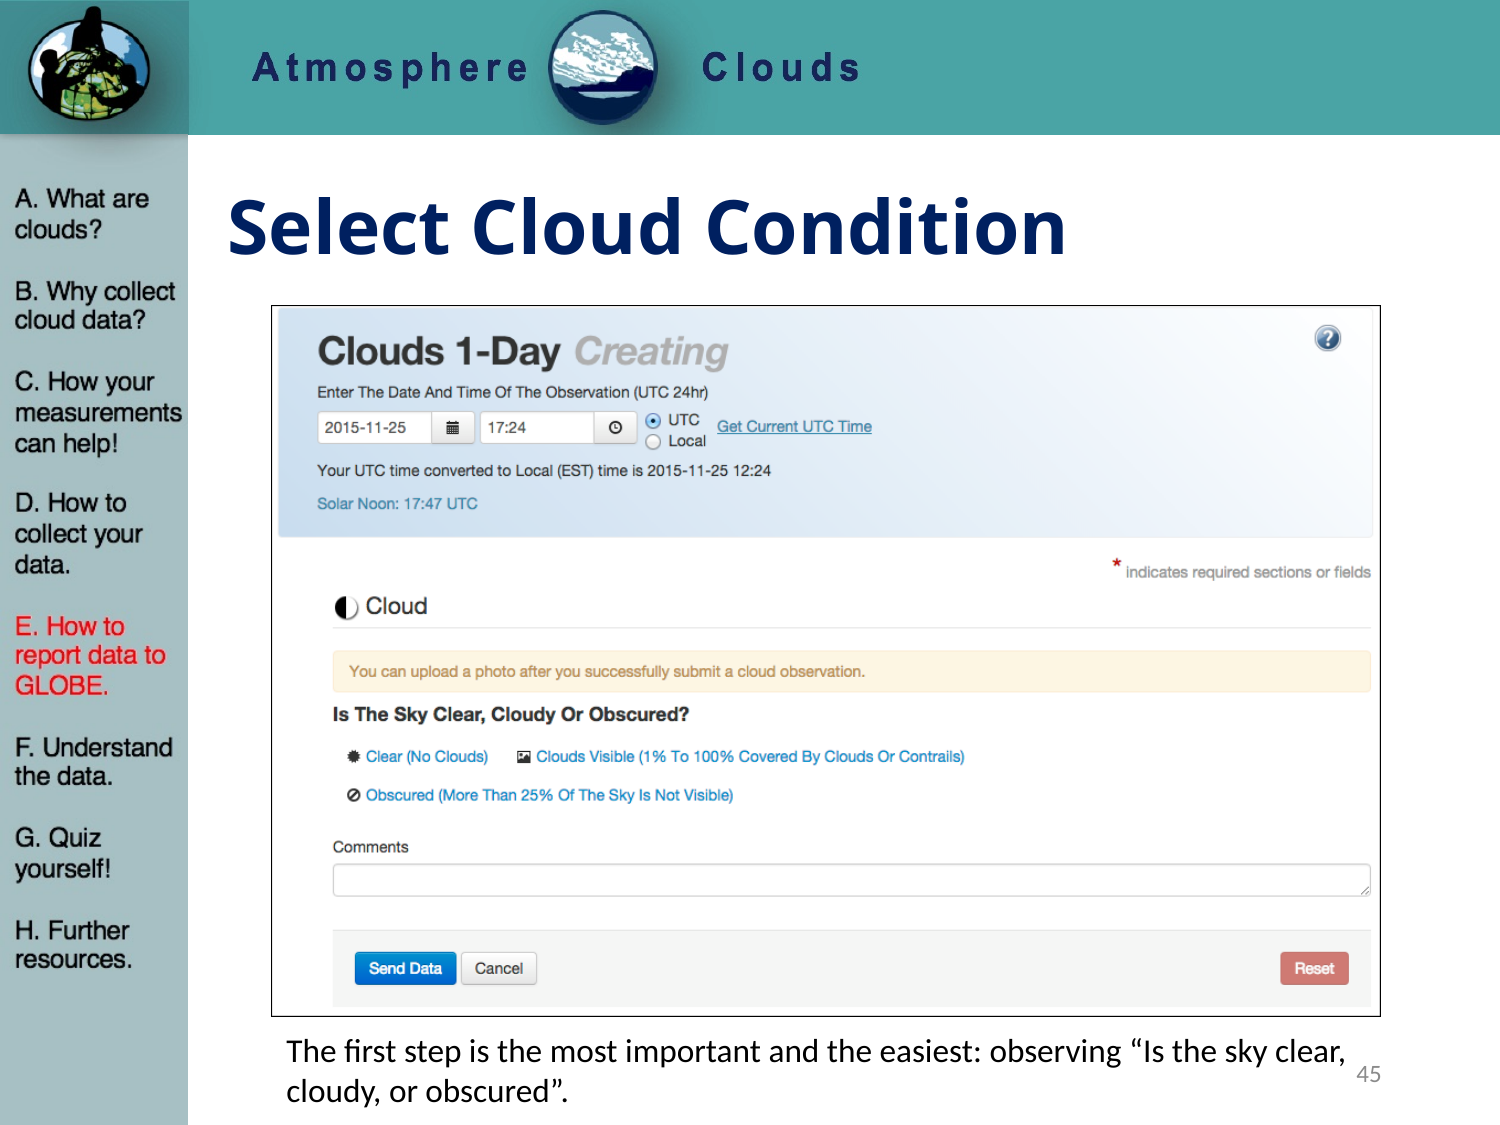

# Select Cloud Condition
The first step is the most important and the easiest: observing “Is the sky clear, cloudy, or obscured”.